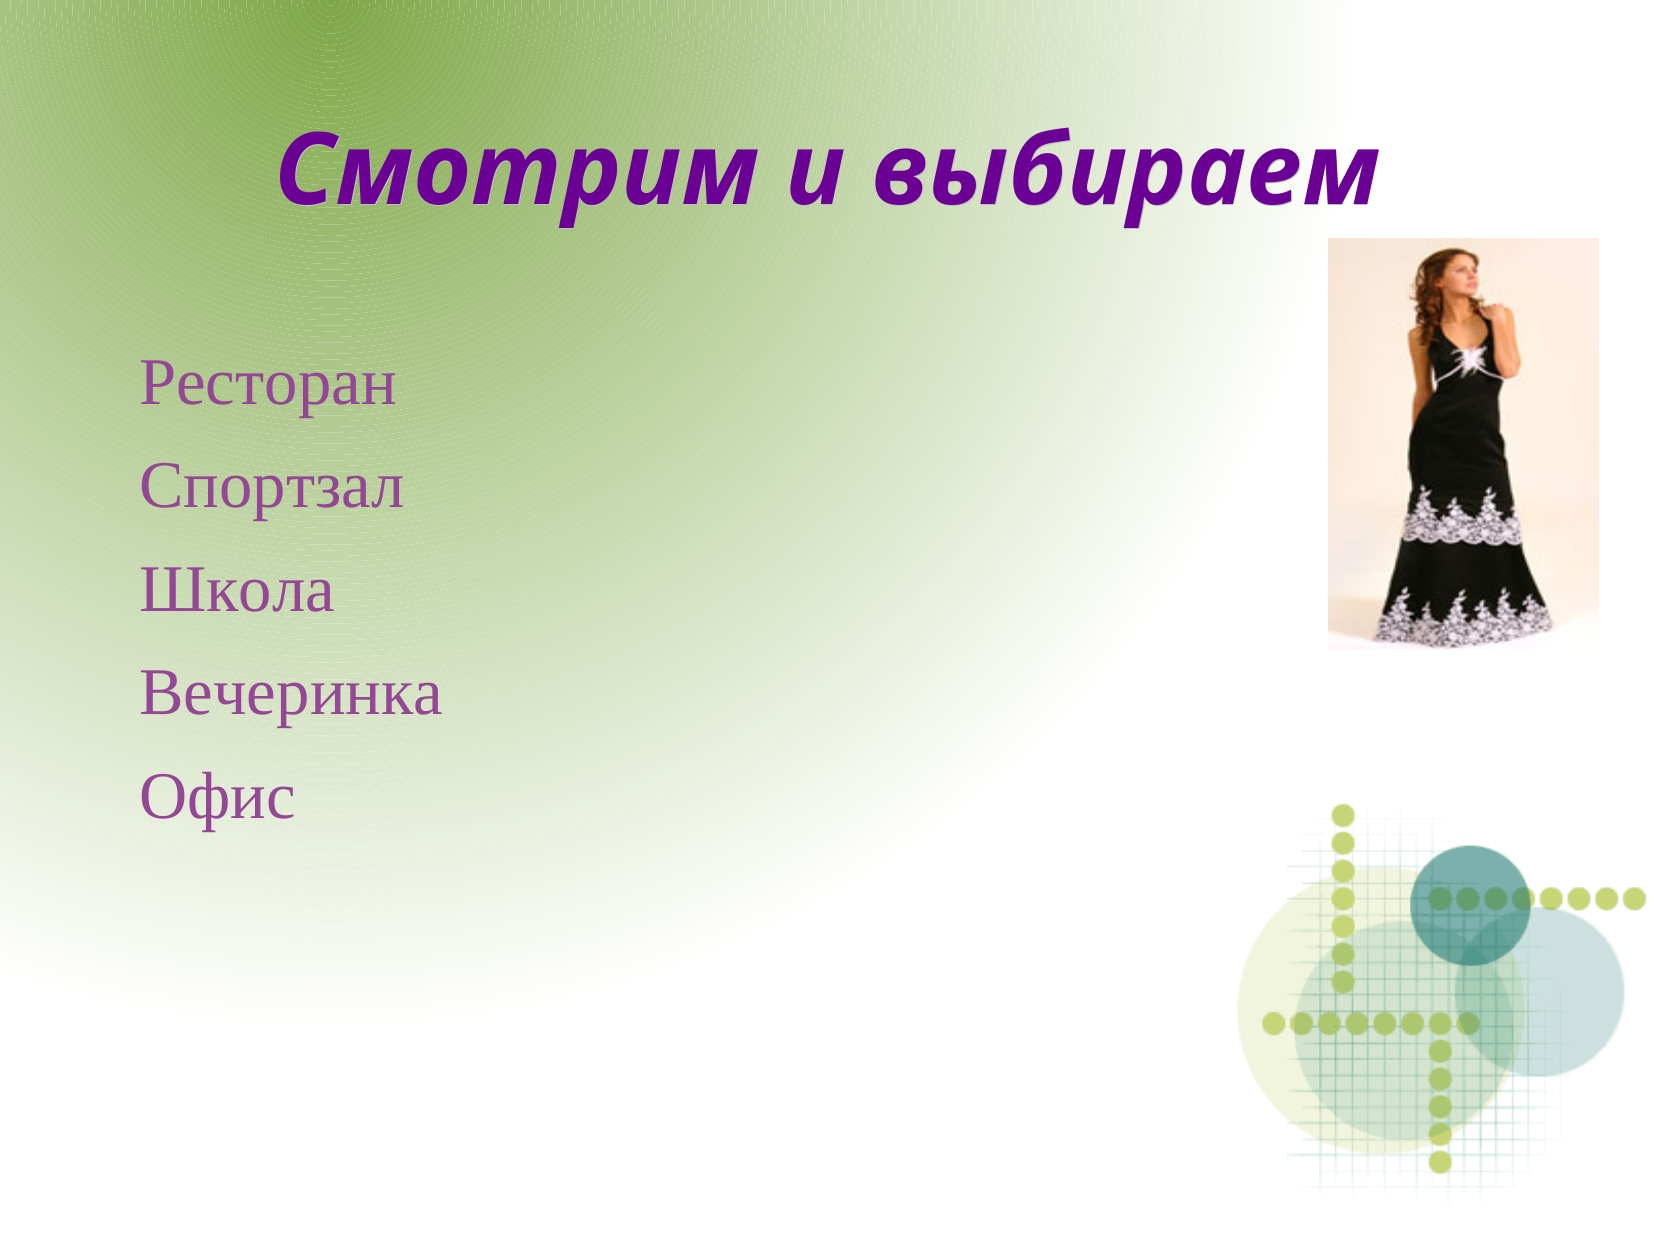

# Смотрим и выбираем
Ресторан
Спортзал
Школа
Вечеринка
Офис